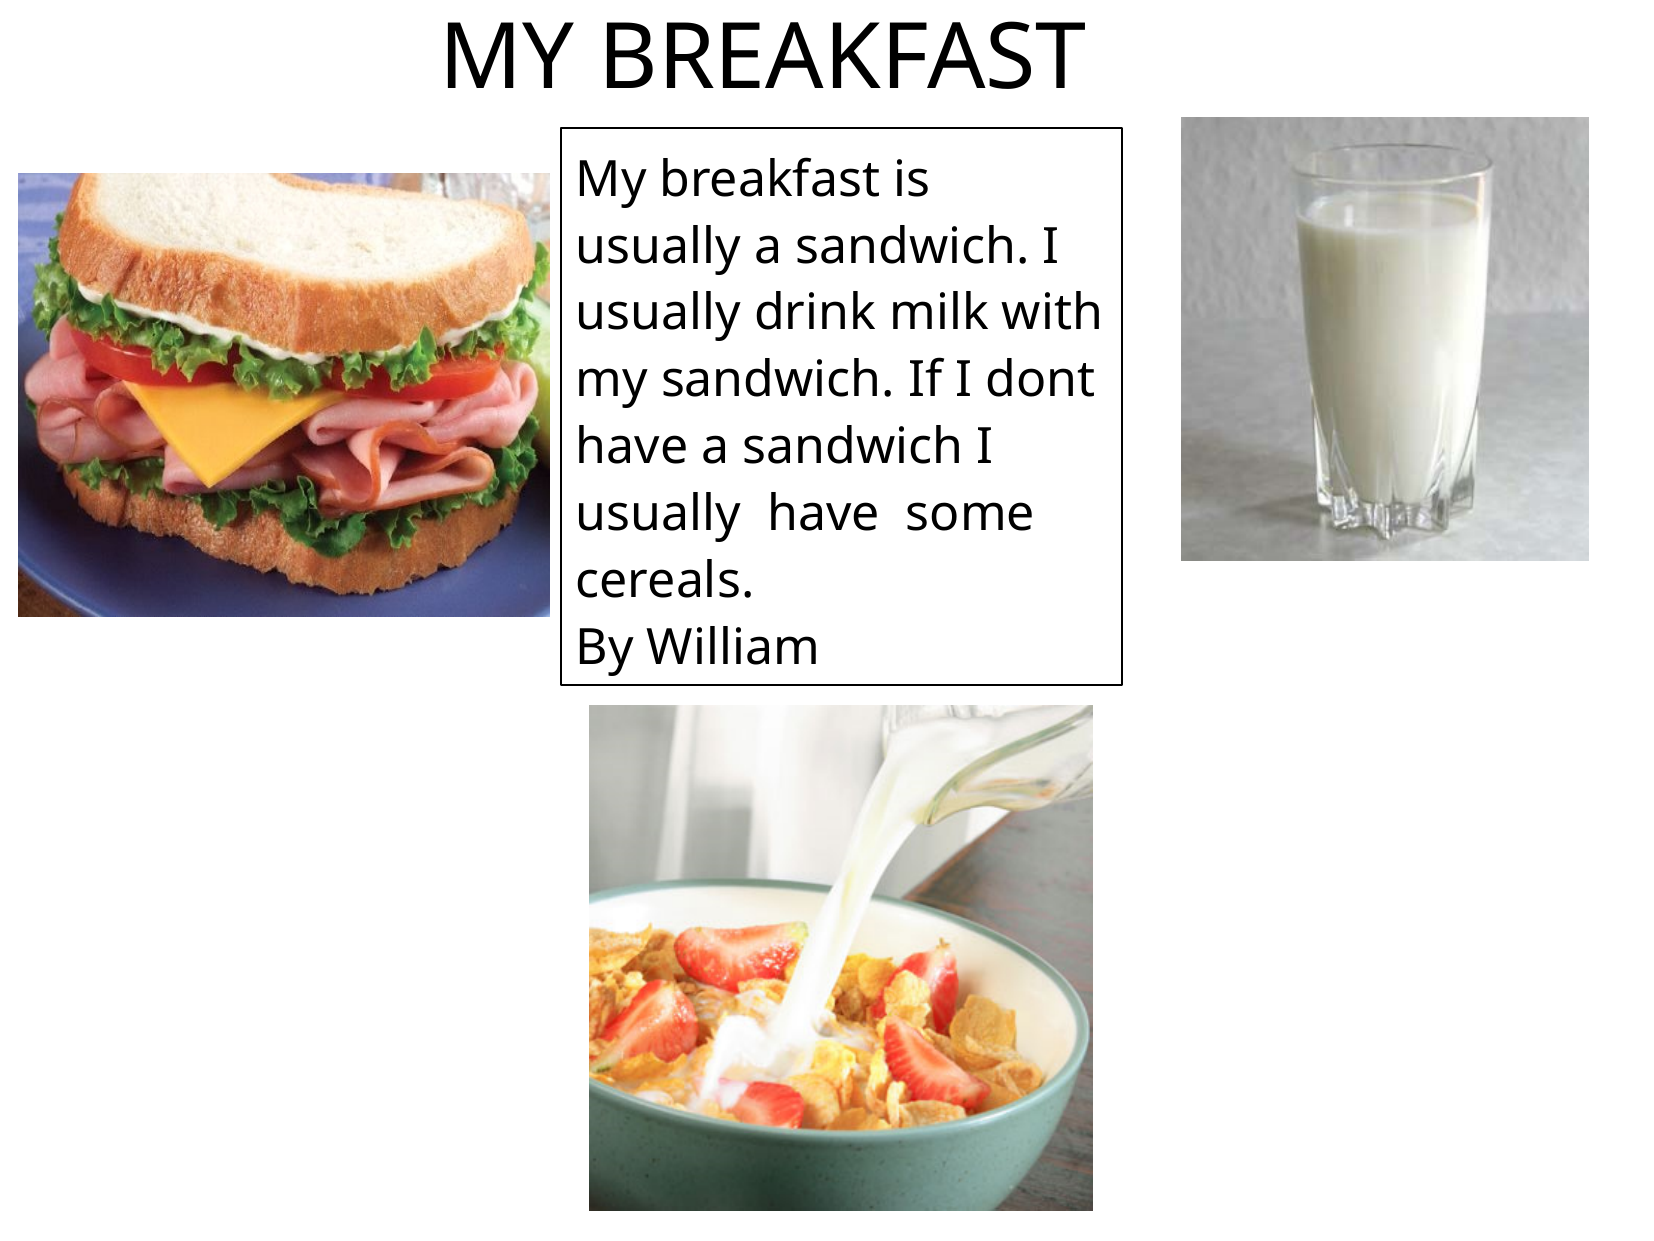

# MY BREAKFAST
My breakfast is usually a sandwich. I usually drink milk with my sandwich. If I dont have a sandwich I usually have some cereals.
By William